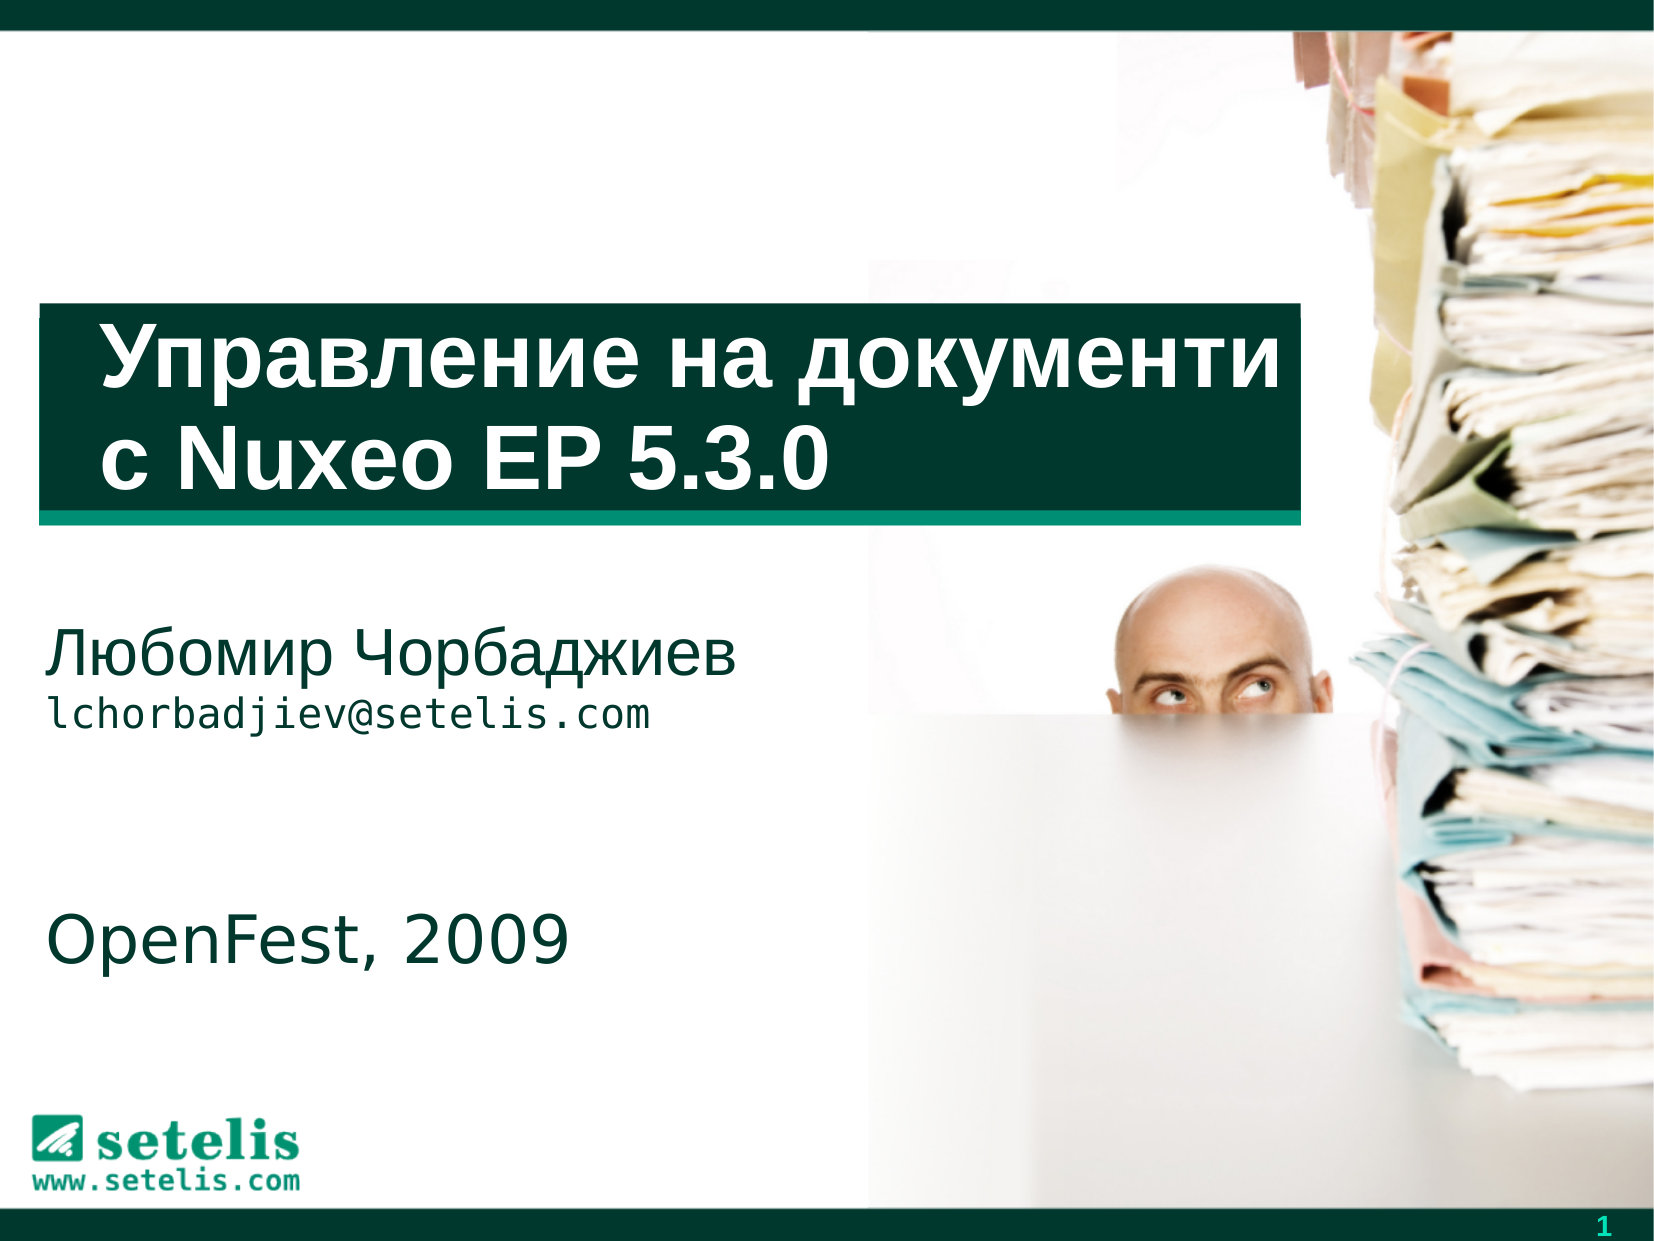

# Управление на документи с Nuxeo EP 5.3.0
Любомир Чорбаджиев
lchorbadjiev@setelis.com
OpenFest, 2009
1